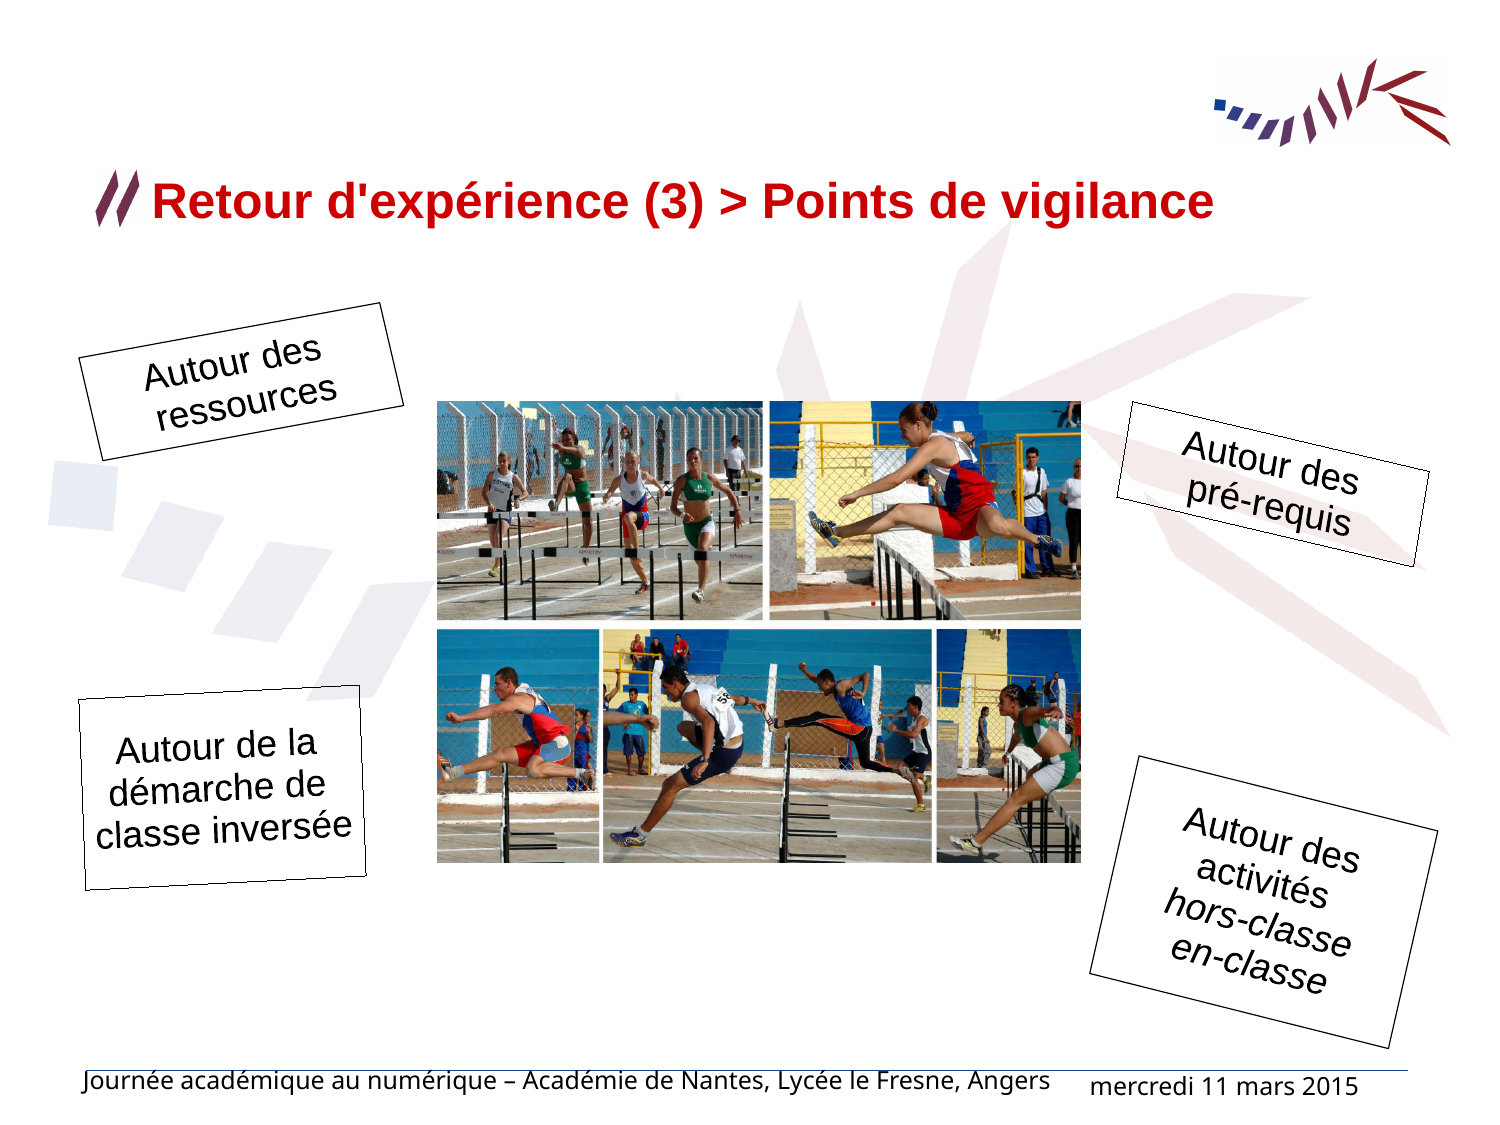

# Retour d'expérience (3) > Points de vigilance
Autour des
ressources
Autour des
pré-requis
Autour de la
démarche de
classe inversée
Autour des
activités
hors-classe
en-classe
Journée académique au numérique – Académie de Nantes, Lycée le Fresne, Angers
mercredi 11 mars 2015